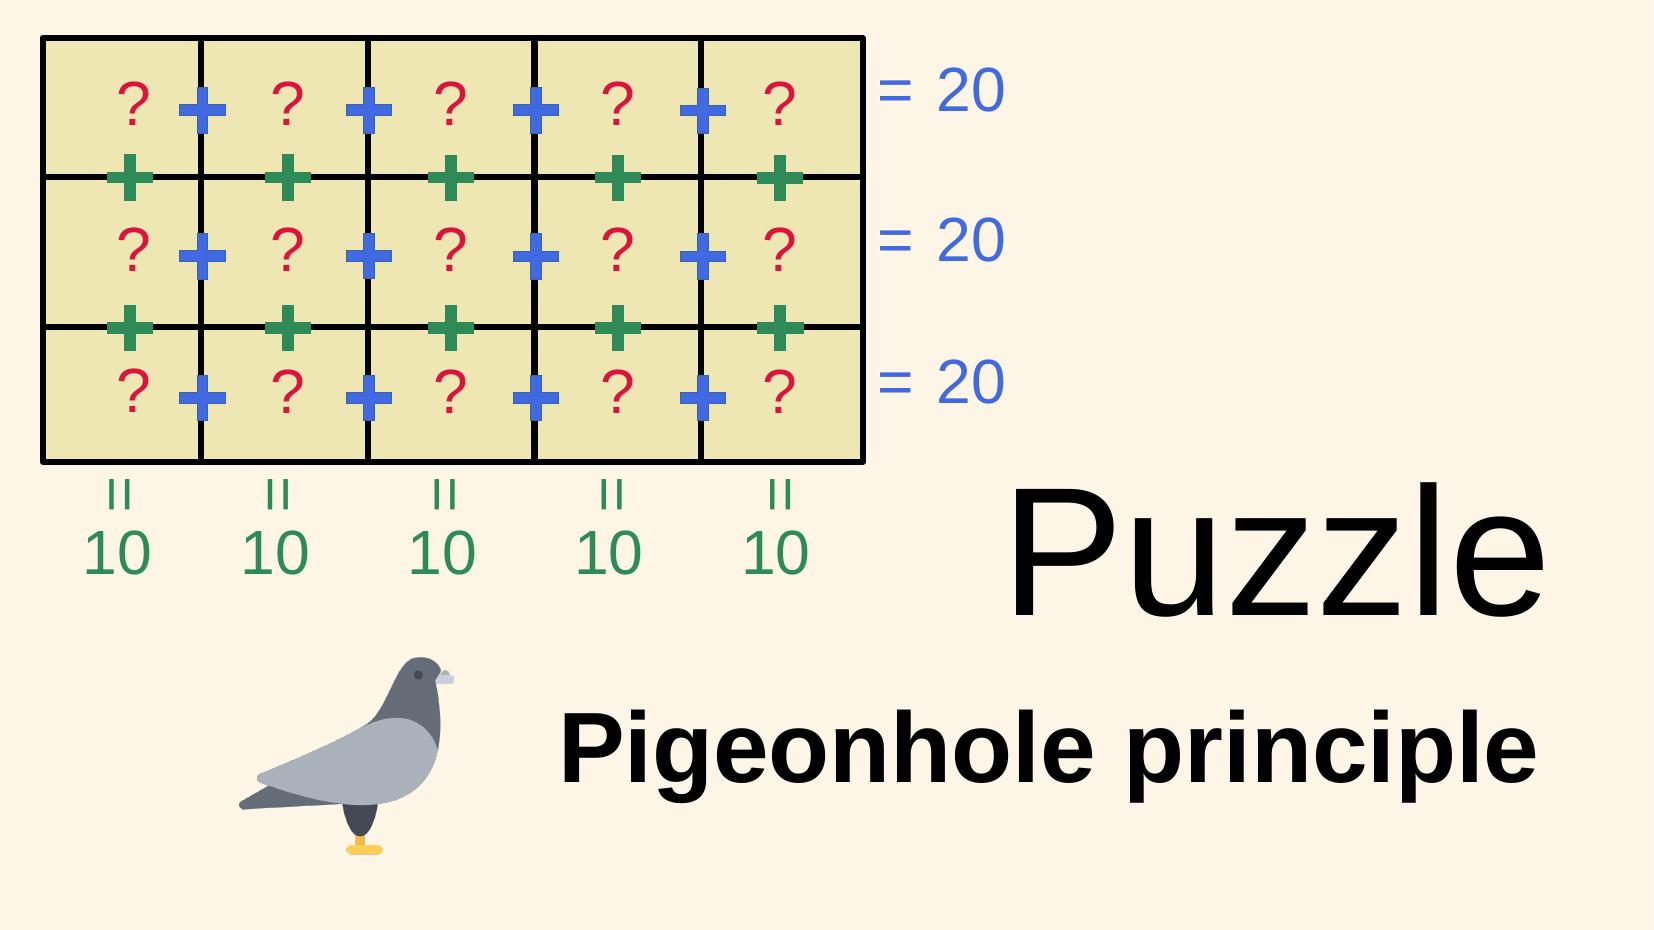

20
=
?
?
?
?
?
=
20
?
?
?
?
?
20
=
?
?
?
?
?
Puzzle
=
=
=
=
=
10
10
10
10
10
Pigeonhole principle